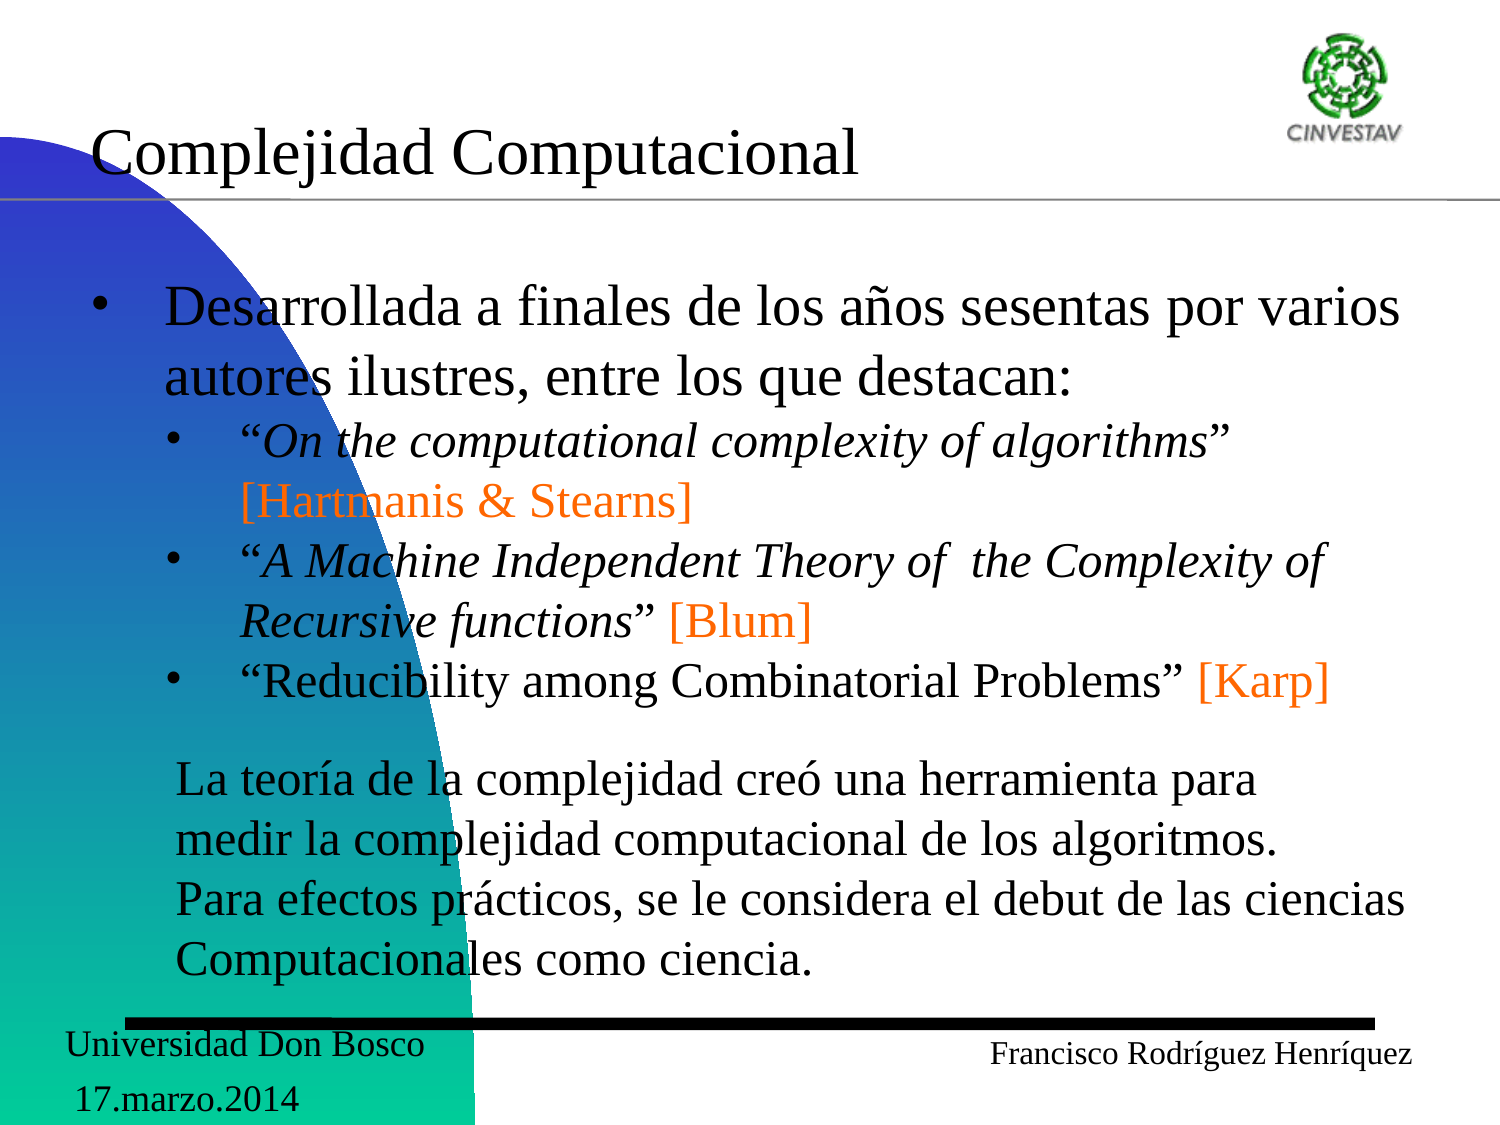

Complejidad Computacional
Desarrollada a finales de los años sesentas por varios autores ilustres, entre los que destacan:
“On the computational complexity of algorithms” [Hartmanis & Stearns]
“A Machine Independent Theory of the Complexity of Recursive functions” [Blum]
“Reducibility among Combinatorial Problems” [Karp]
La teoría de la complejidad creó una herramienta para
medir la complejidad computacional de los algoritmos.
Para efectos prácticos, se le considera el debut de las ciencias
Computacionales como ciencia.